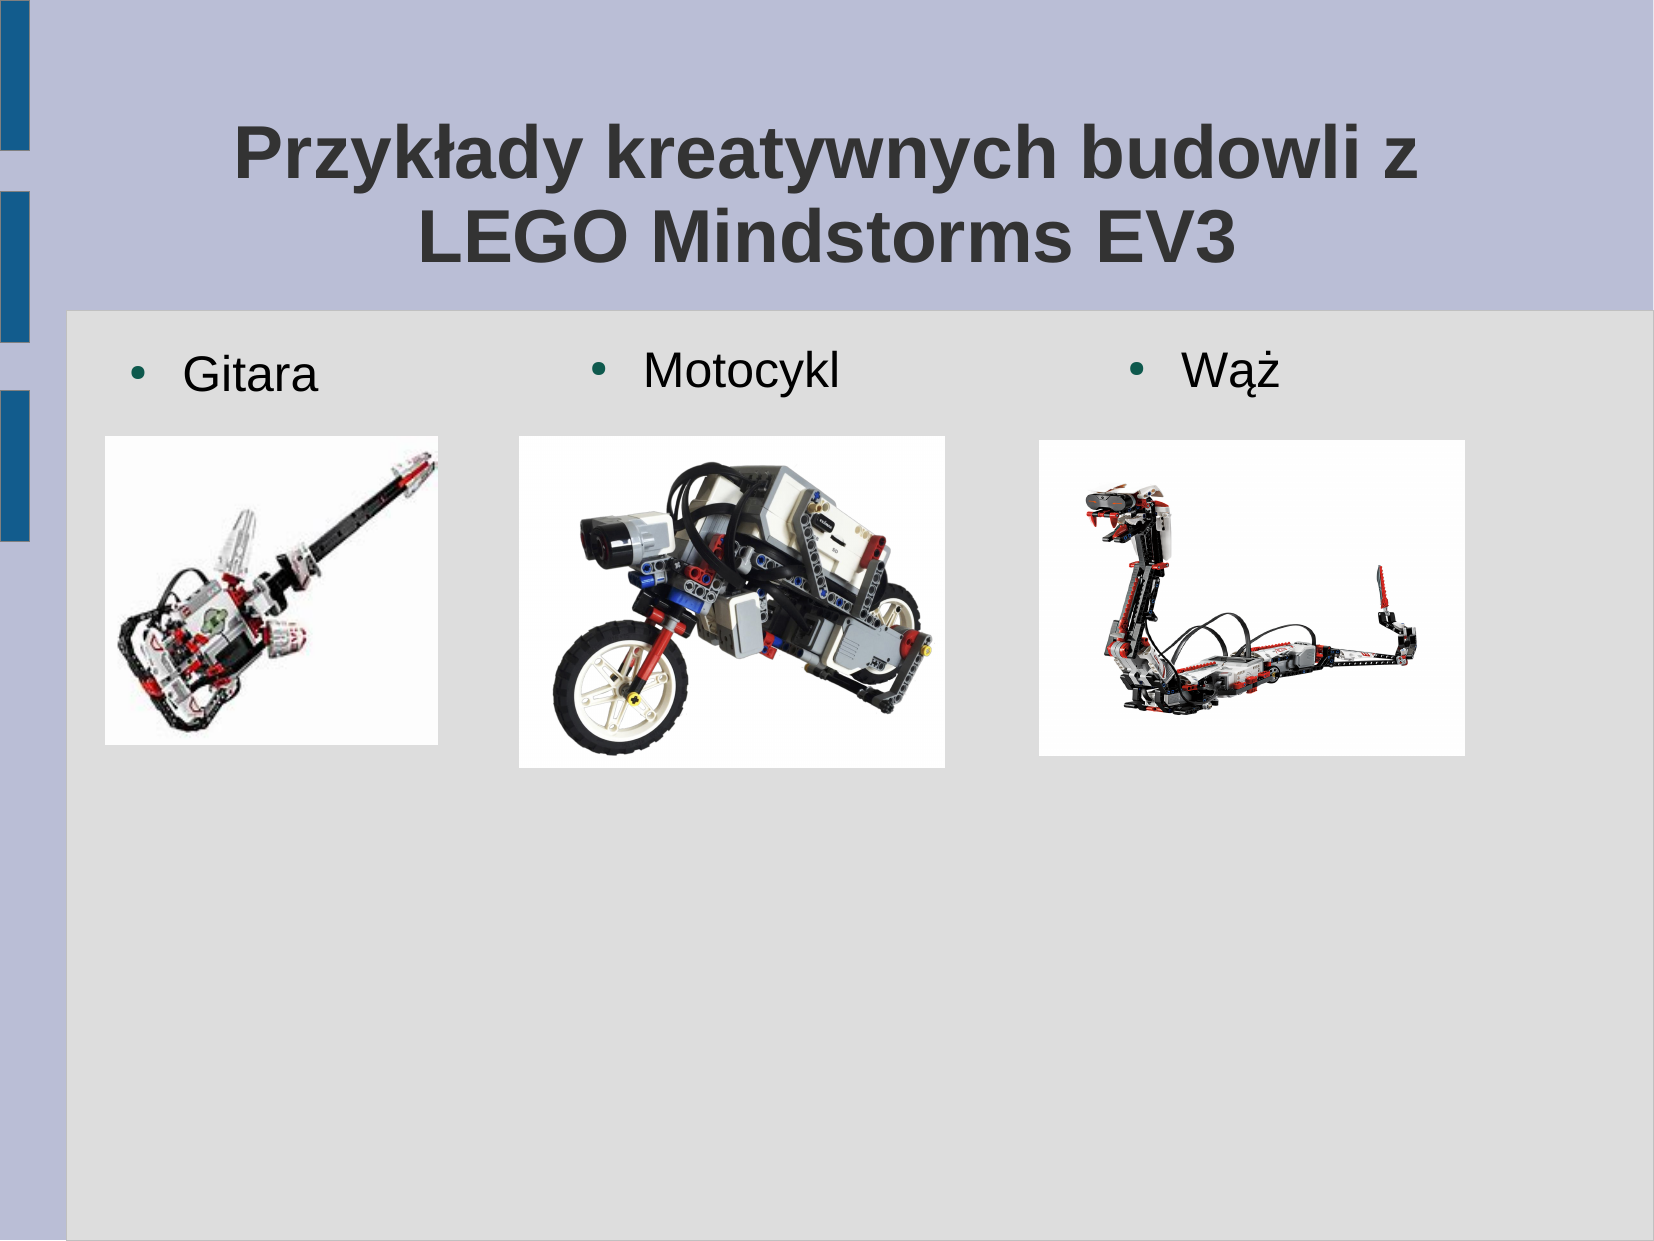

# Przykłady kreatywnych budowli z LEGO Mindstorms EV3
Motocykl
Wąż
Gitara